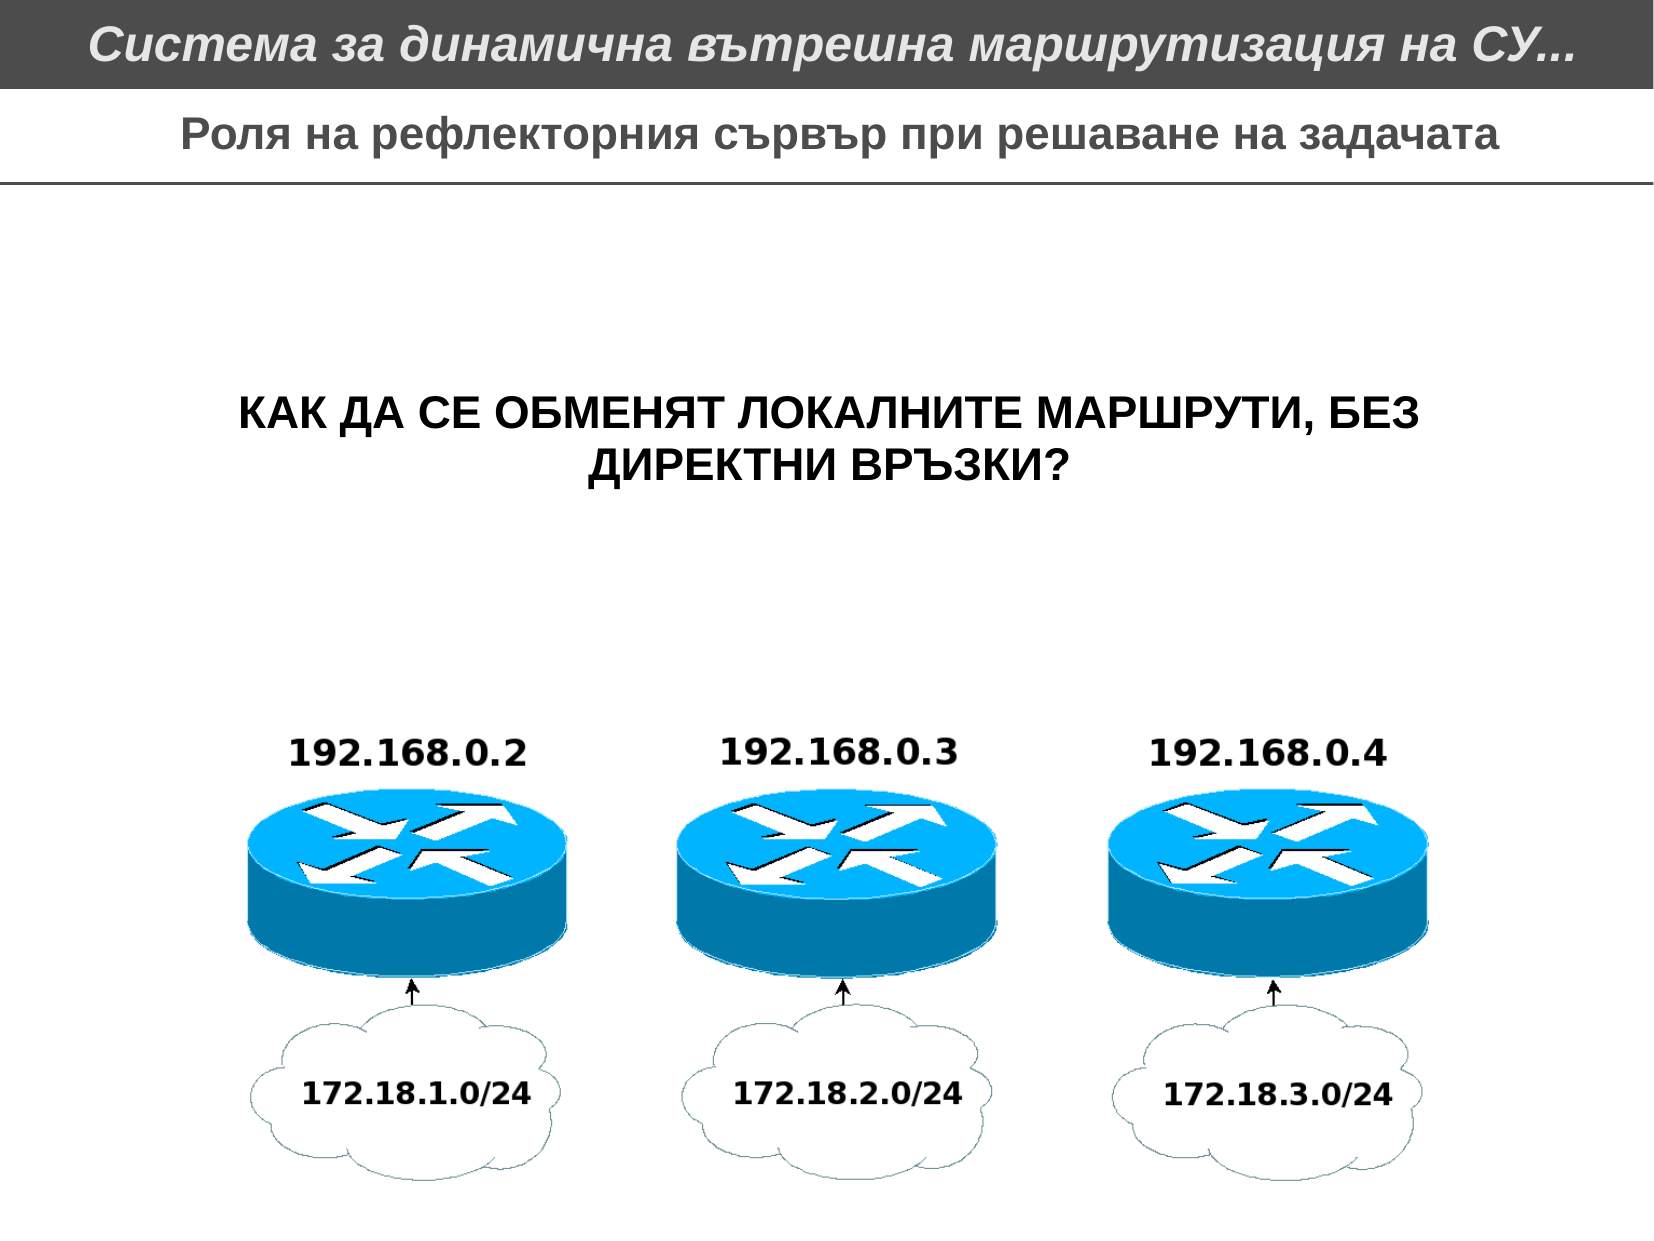

Система за динамична вътрешна маршрутизация на СУ...
Роля на рефлекторния сървър при решаване на задачата
КАК ДА СЕ ОБМЕНЯТ ЛОКАЛНИТЕ МАРШРУТИ, БЕЗ ДИРЕКТНИ ВРЪЗКИ?